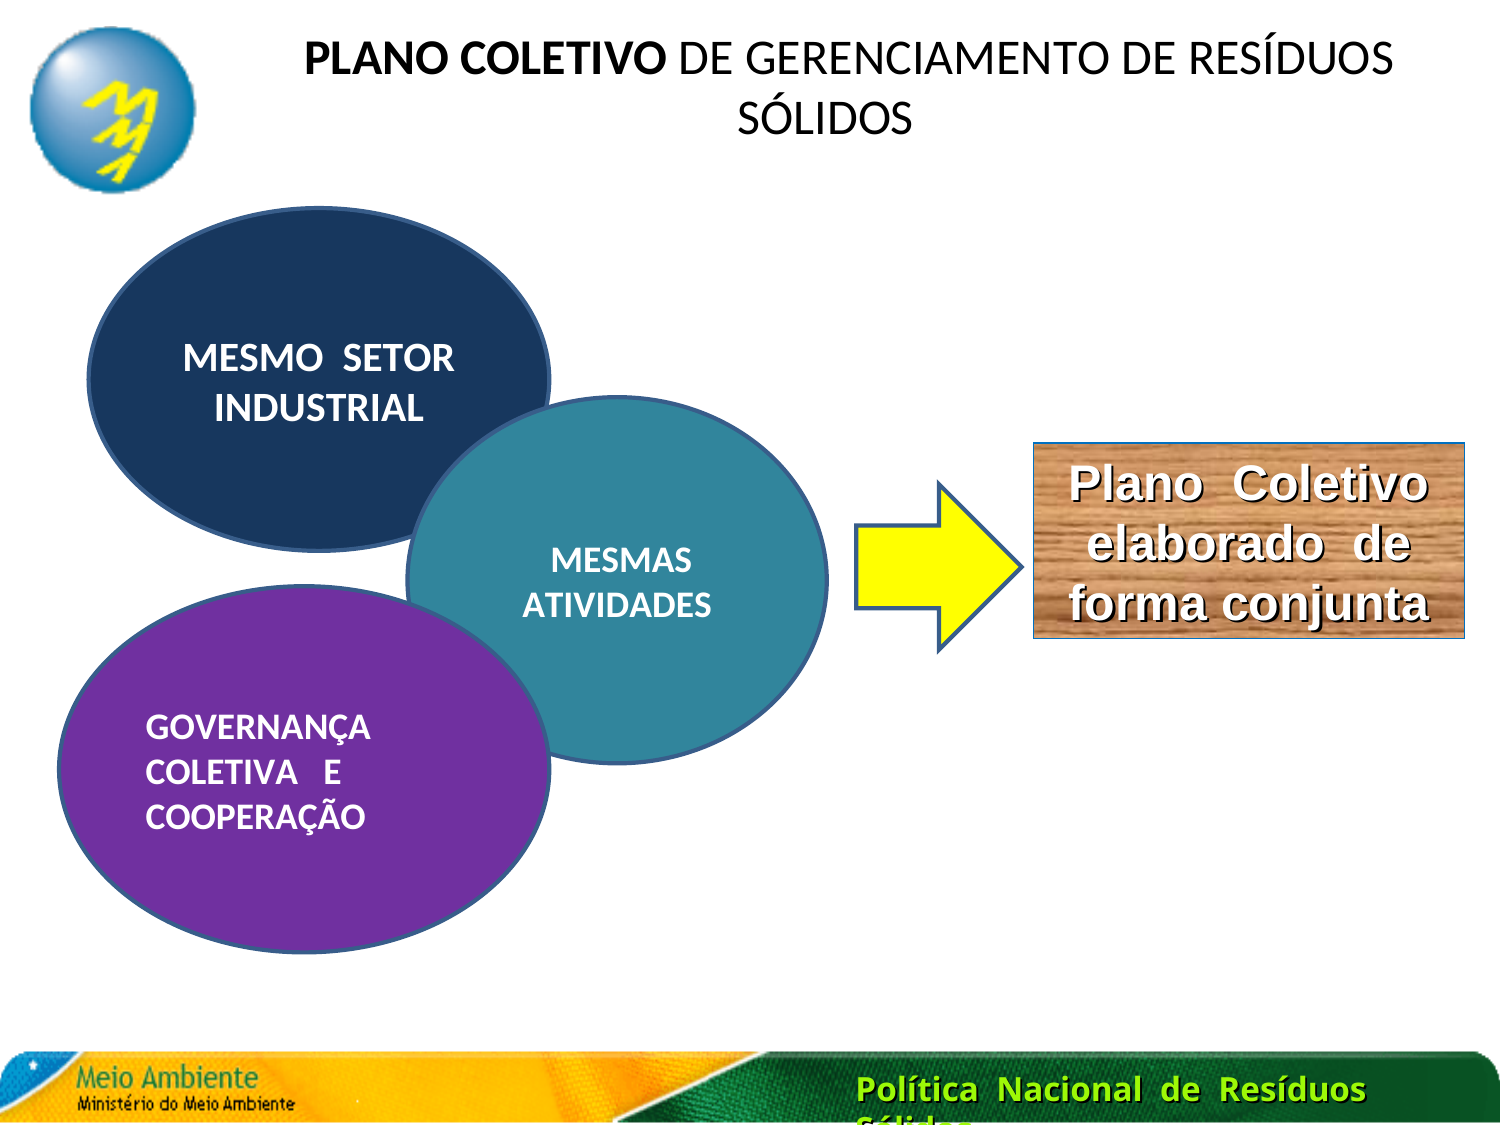

PLANO COLETIVO DE GERENCIAMENTO DE RESÍDUOS SÓLIDOS
MESMO SETOR INDUSTRIAL
 MESMAS ATIVIDADES
Plano Coletivo elaborado de forma conjunta
GOVERNANÇA
COLETIVA E COOPERAÇÃO